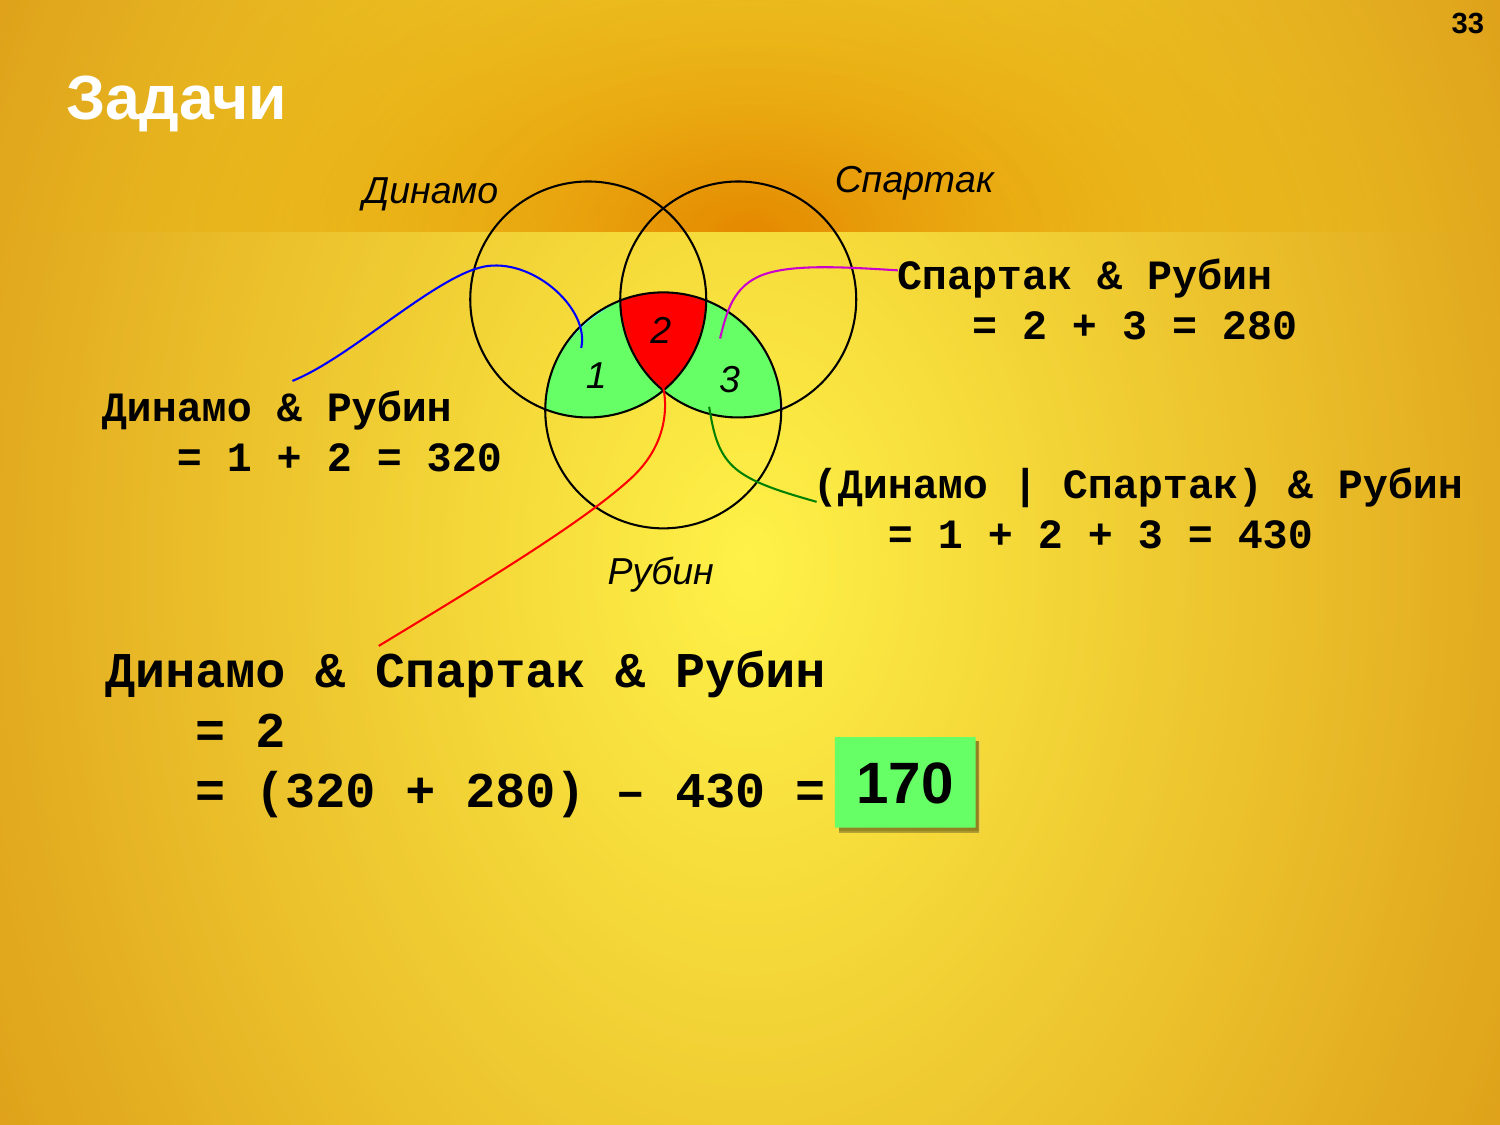

# Задачи
Спартак
Динамо
Спартак & Рубин
 = 2 + 3 = 280
2
1
3
Динамо & Рубин
 = 1 + 2 = 320
(Динамо | Спартак) & Рубин
 = 1 + 2 + 3 = 430
Рубин
Динамо & Спартак & Рубин
 = 2
 = (320 + 280) – 430 =
170